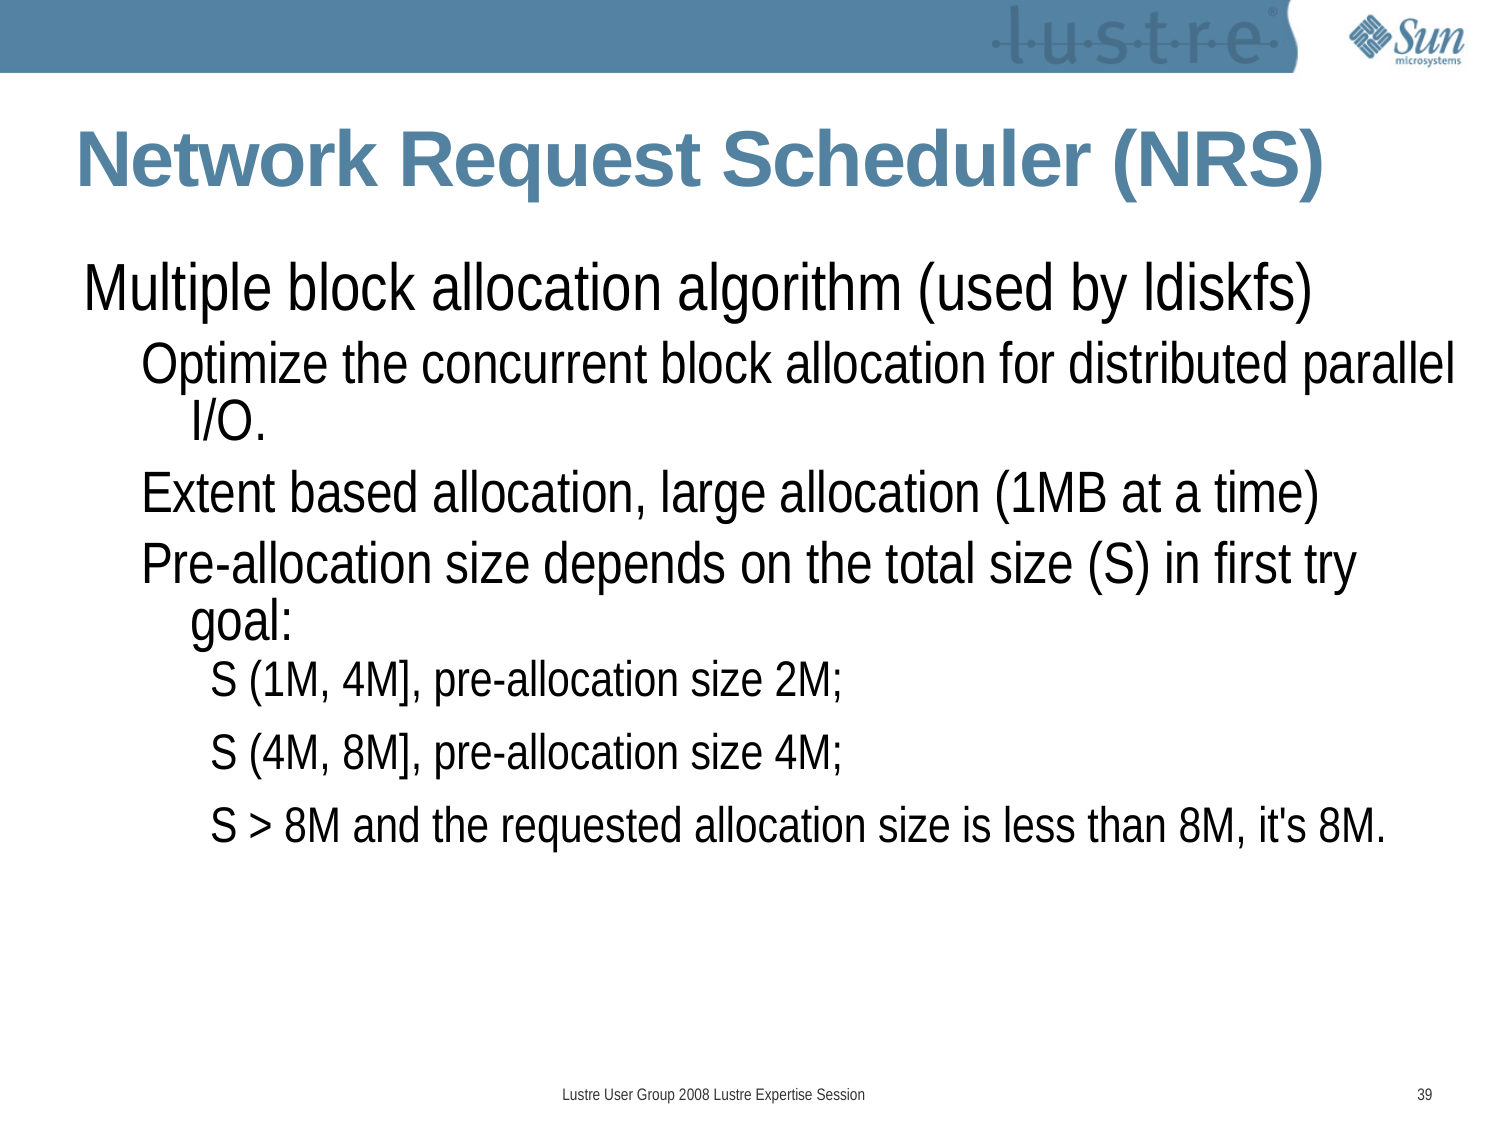

# Network Request Scheduler (NRS)
Multiple block allocation algorithm (used by ldiskfs)
Optimize the concurrent block allocation for distributed parallel I/O.
Extent based allocation, large allocation (1MB at a time)
Pre-allocation size depends on the total size (S) in first try goal:
S (1M, 4M], pre-allocation size 2M;
S (4M, 8M], pre-allocation size 4M;
S > 8M and the requested allocation size is less than 8M, it's 8M.